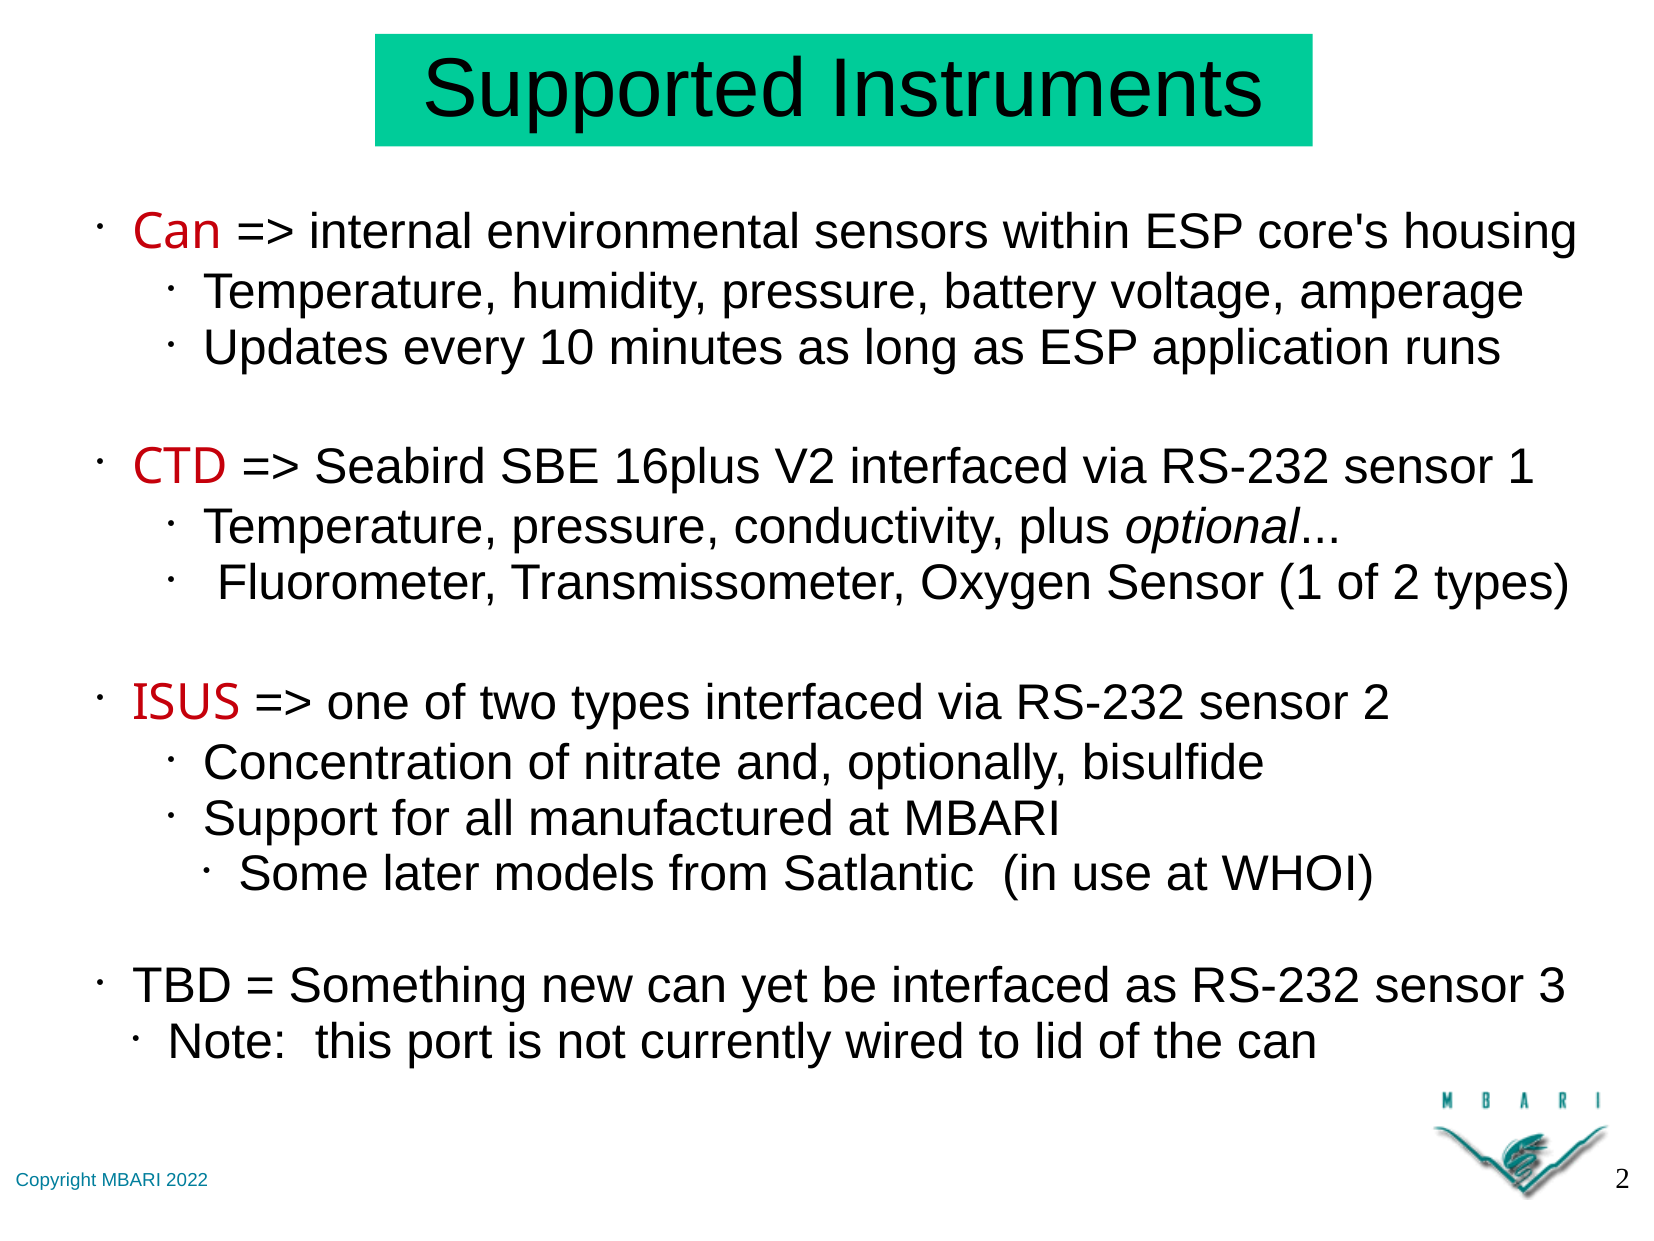

Supported Instruments
Can => internal environmental sensors within ESP core's housing
Temperature, humidity, pressure, battery voltage, amperage
Updates every 10 minutes as long as ESP application runs
CTD => Seabird SBE 16plus V2 interfaced via RS-232 sensor 1
Temperature, pressure, conductivity, plus optional...
 Fluorometer, Transmissometer, Oxygen Sensor (1 of 2 types)
ISUS => one of two types interfaced via RS-232 sensor 2
Concentration of nitrate and, optionally, bisulfide
Support for all manufactured at MBARI
Some later models from Satlantic (in use at WHOI)
TBD = Something new can yet be interfaced as RS-232 sensor 3
Note: this port is not currently wired to lid of the can
2